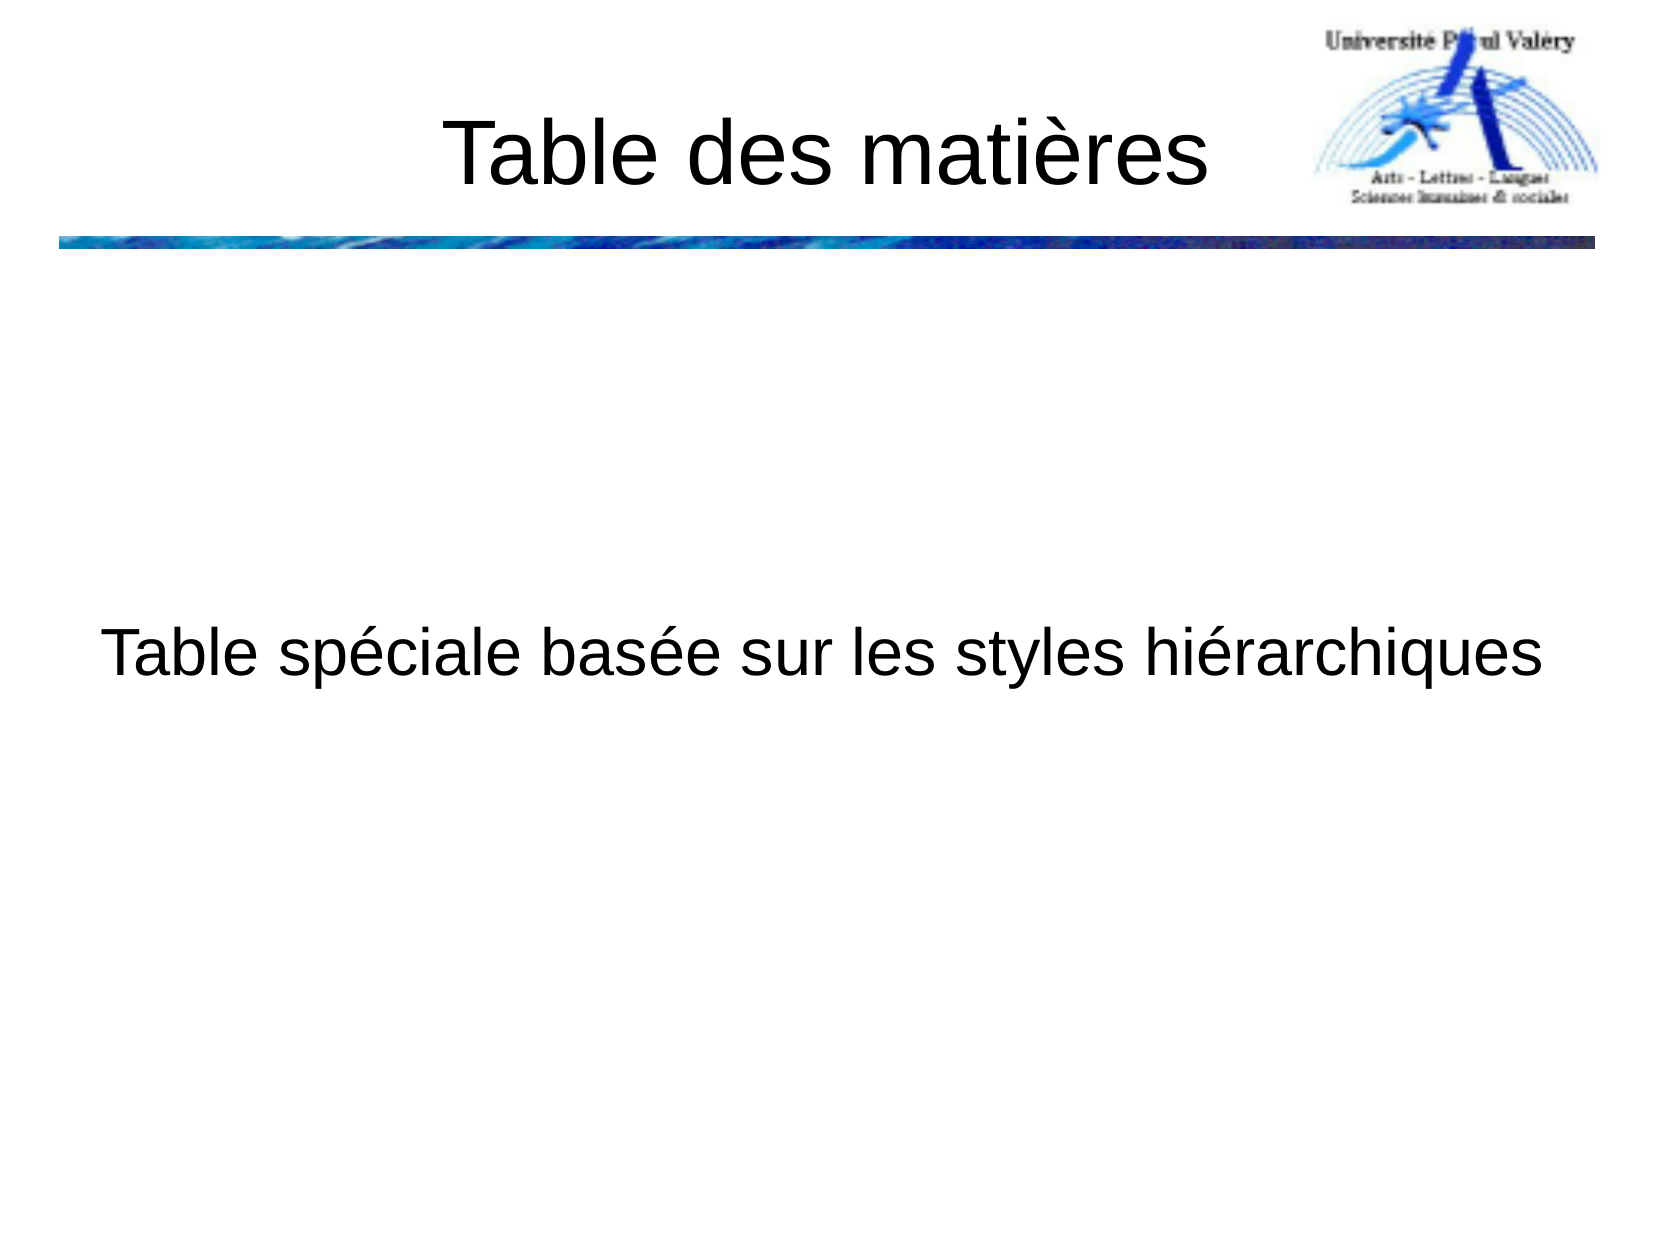

# Table des matières
Table spéciale basée sur les styles hiérarchiques